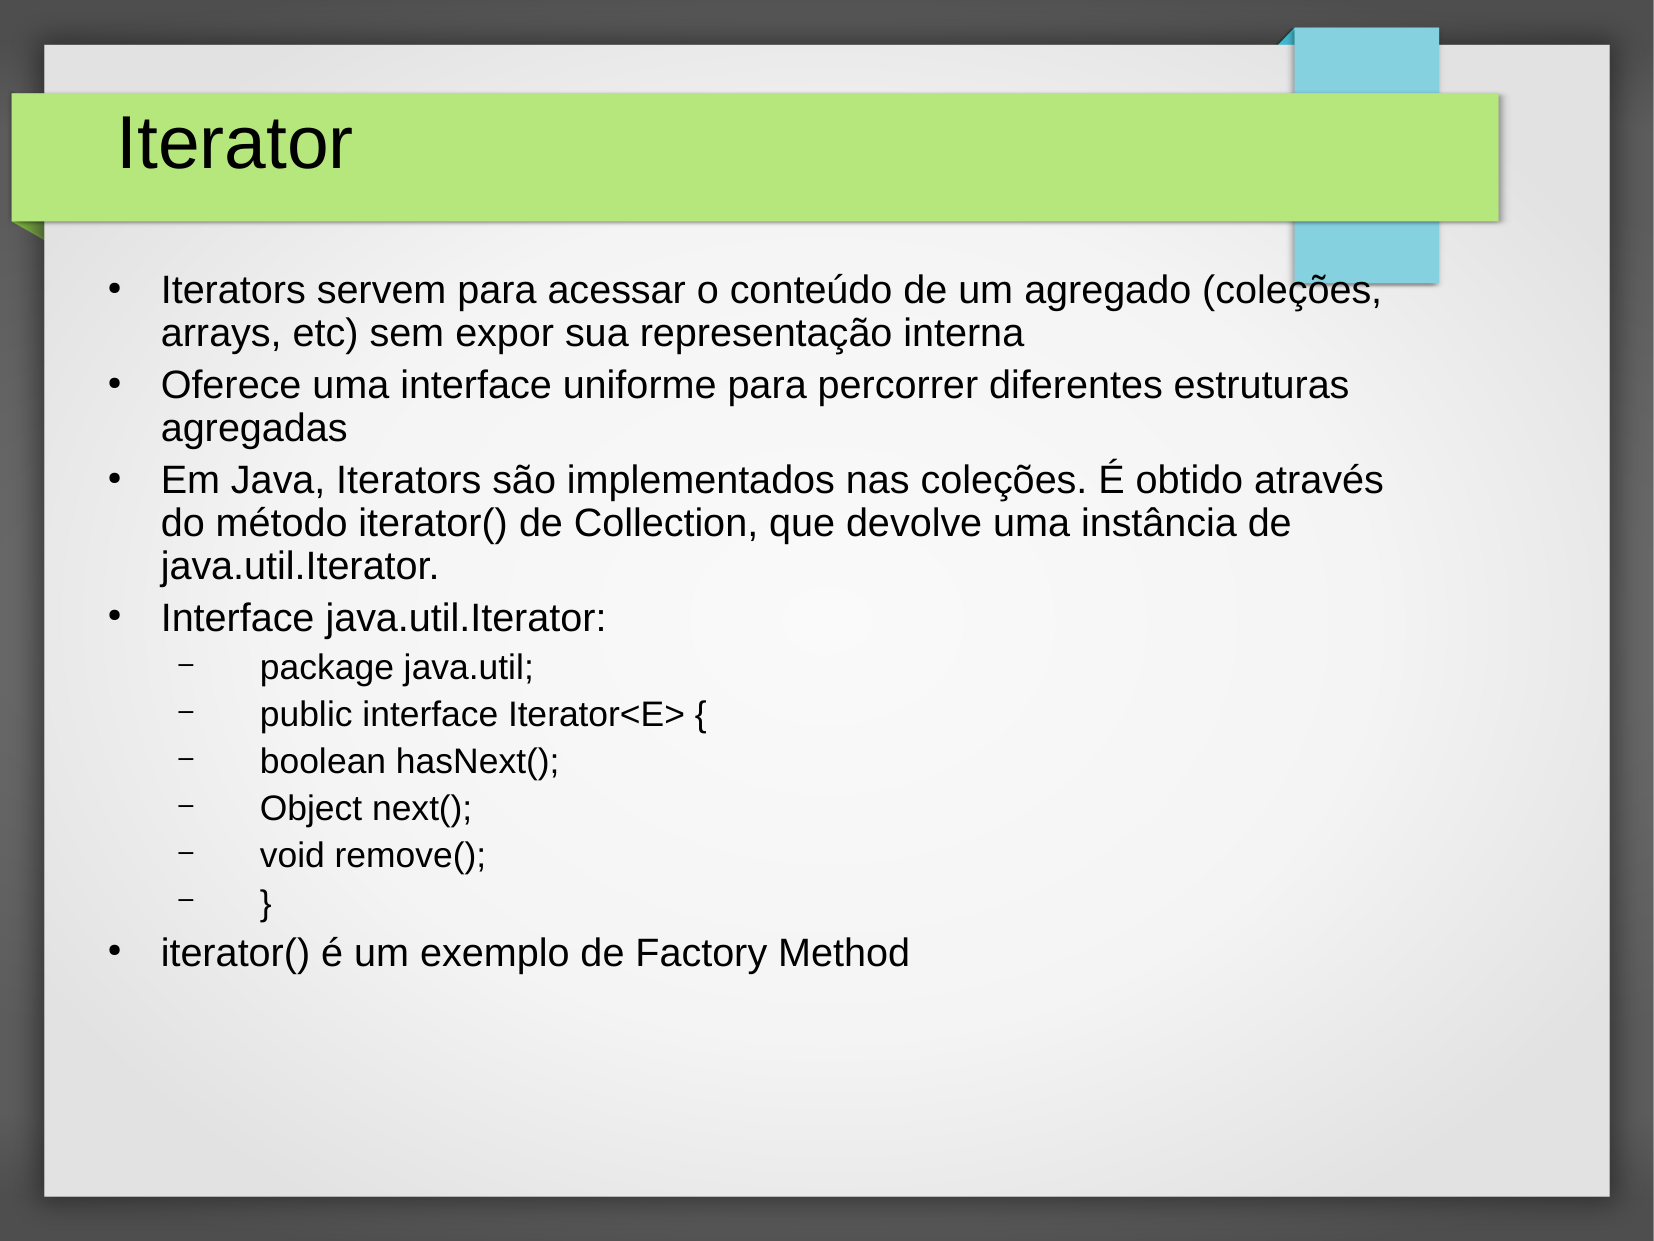

# Iterator
Iterators servem para acessar o conteúdo de um agregado (coleções, arrays, etc) sem expor sua representação interna
Oferece uma interface uniforme para percorrer diferentes estruturas agregadas
Em Java, Iterators são implementados nas coleções. É obtido através do método iterator() de Collection, que devolve uma instância de java.util.Iterator.
Interface java.util.Iterator:
	package java.util;
	public interface Iterator<E> {
	boolean hasNext();
	Object next();
	void remove();
	}
iterator() é um exemplo de Factory Method